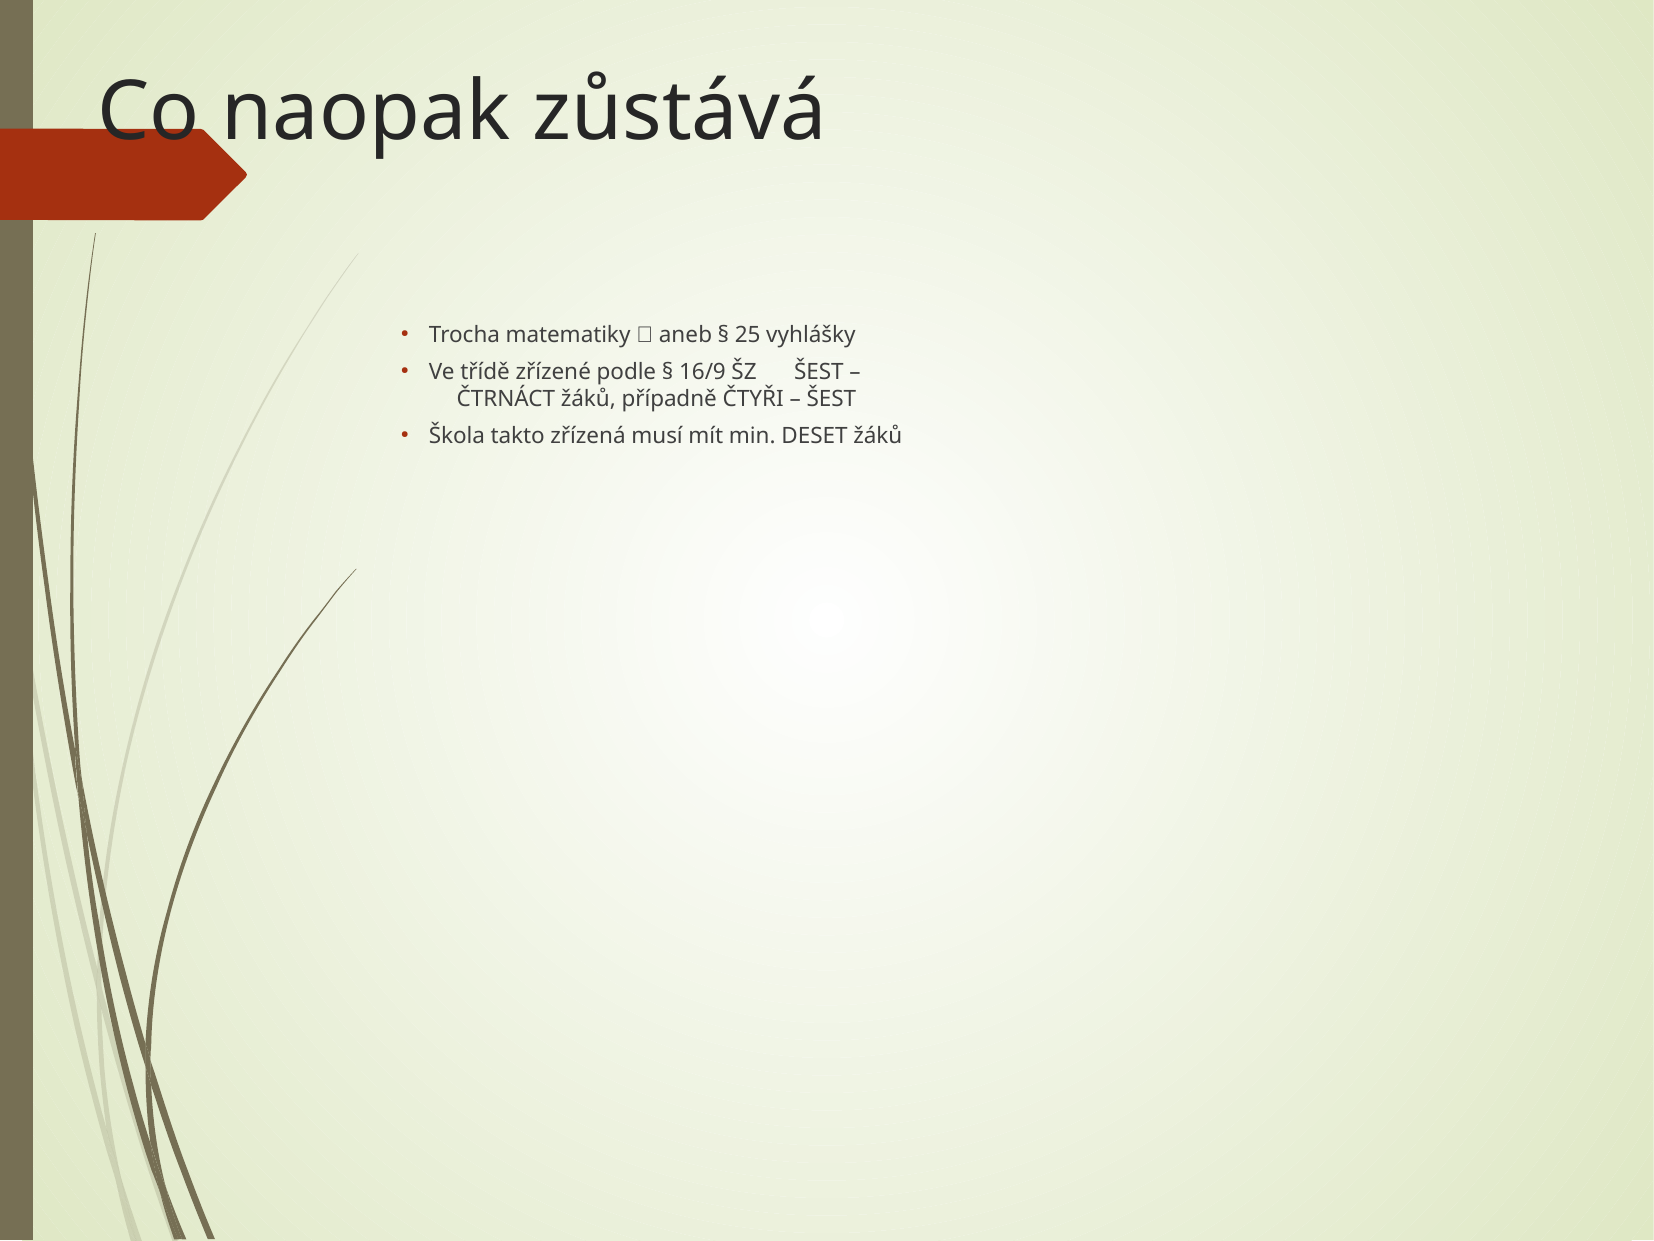

# Co naopak zůstává
Trocha matematiky  aneb § 25 vyhlášky
Ve třídě zřízené podle § 16/9 ŠZ 	ŠEST – ČTRNÁCT žáků, případně ČTYŘI – ŠEST
Škola takto zřízená musí mít min. DESET žáků